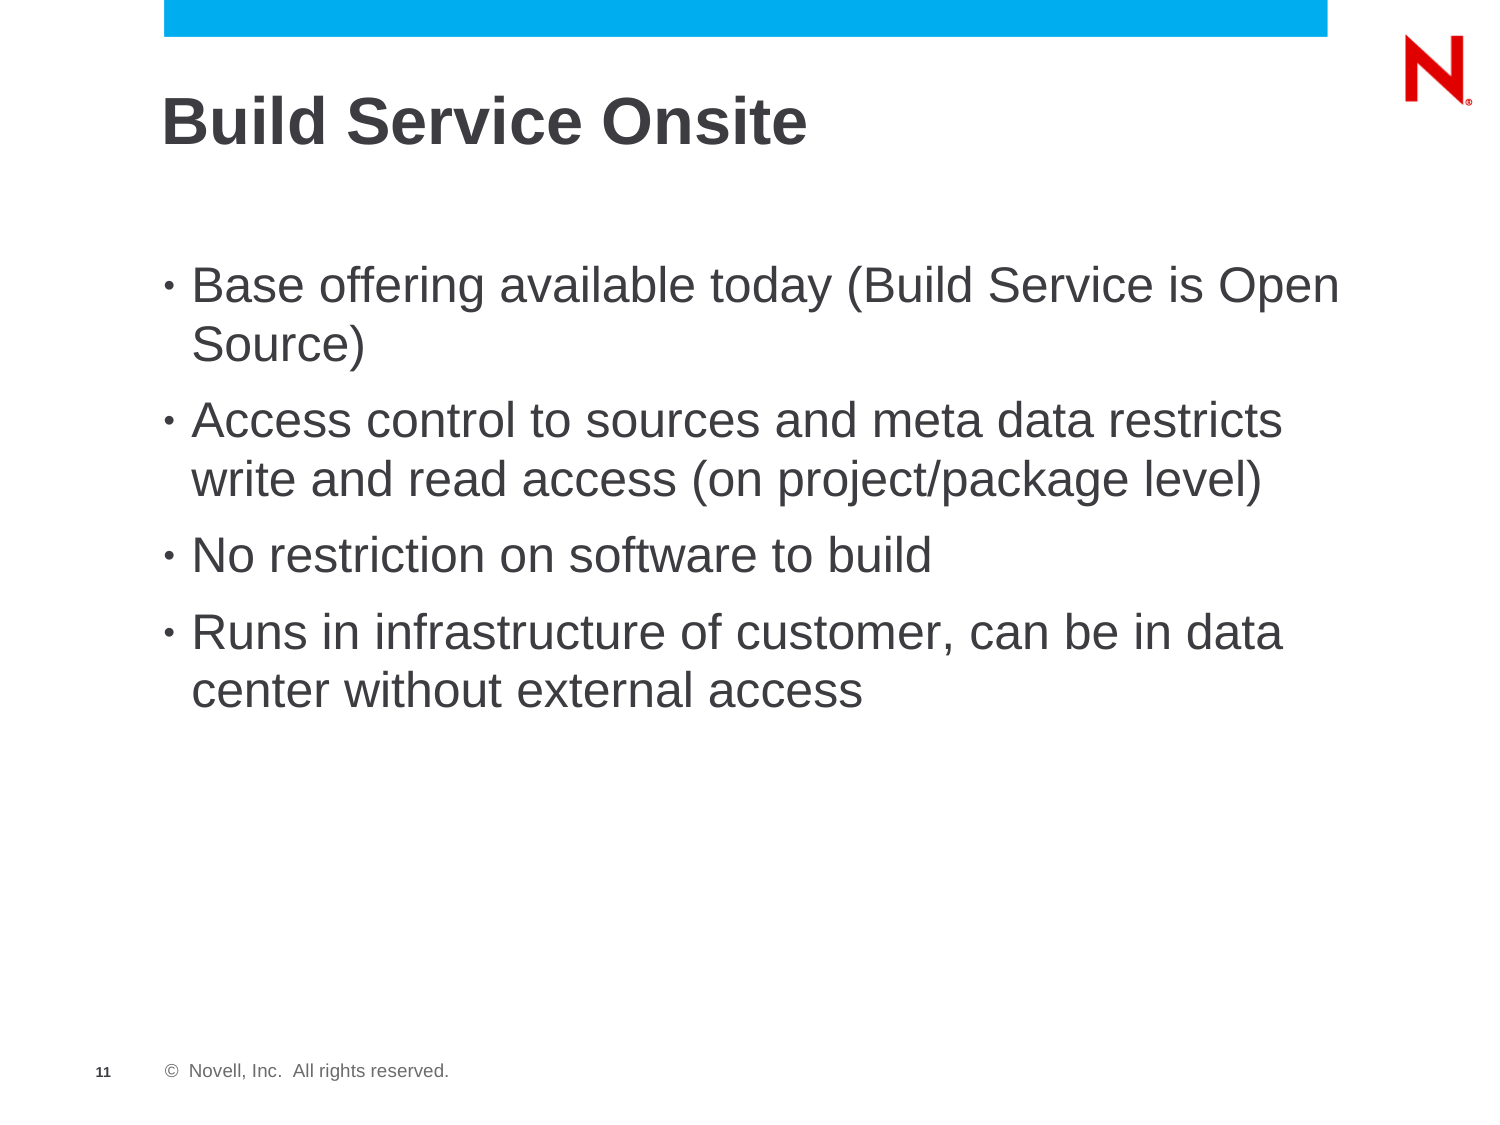

# Build Service Onsite
Base offering available today (Build Service is Open Source)
Access control to sources and meta data restricts write and read access (on project/package level)
No restriction on software to build
Runs in infrastructure of customer, can be in data center without external access